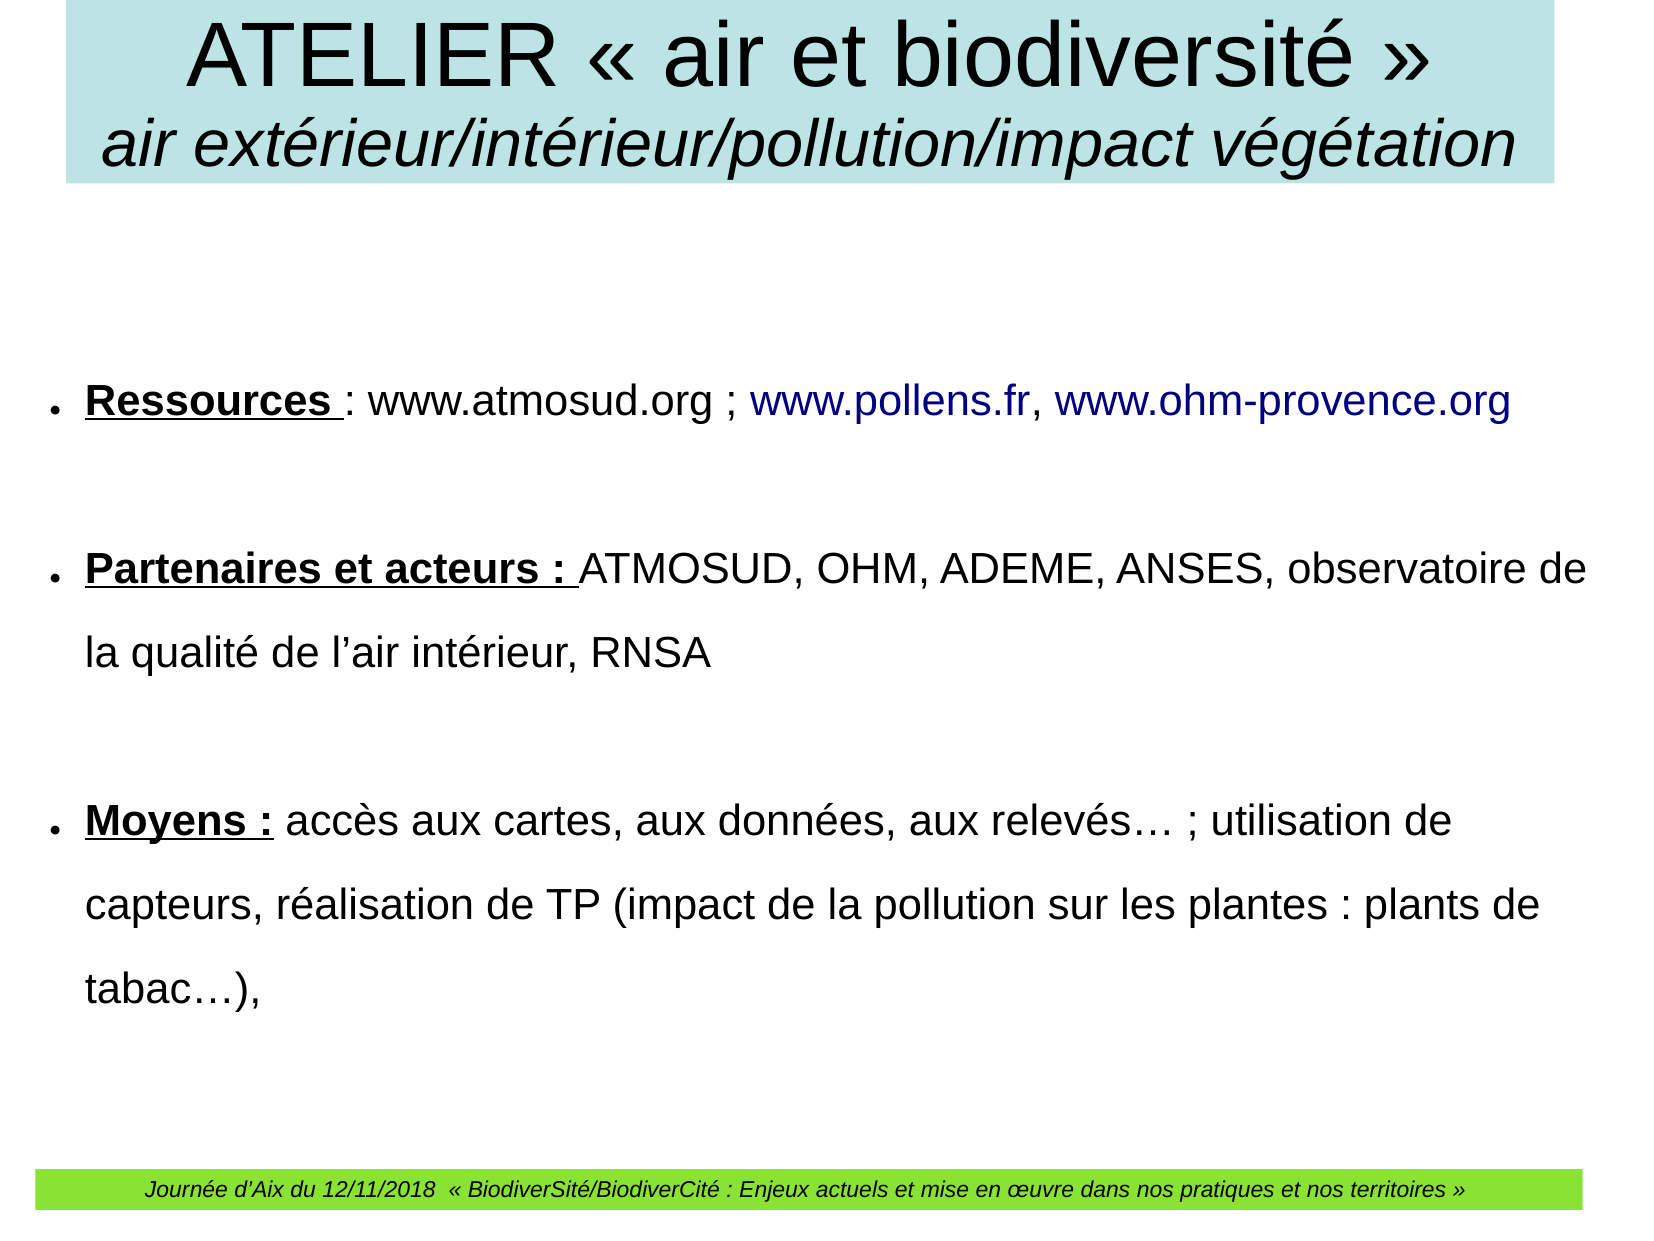

# ATELIER « air et biodiversité » air extérieur/intérieur/pollution/impact végétation
Ressources : www.atmosud.org ; www.pollens.fr, www.ohm-provence.org
Partenaires et acteurs : ATMOSUD, OHM, ADEME, ANSES, observatoire de la qualité de l’air intérieur, RNSA
Moyens : accès aux cartes, aux données, aux relevés… ; utilisation de capteurs, réalisation de TP (impact de la pollution sur les plantes : plants de tabac…),
Journée d’Aix du 12/11/2018 « BiodiverSité/BiodiverCité : Enjeux actuels et mise en œuvre dans nos pratiques et nos territoires »